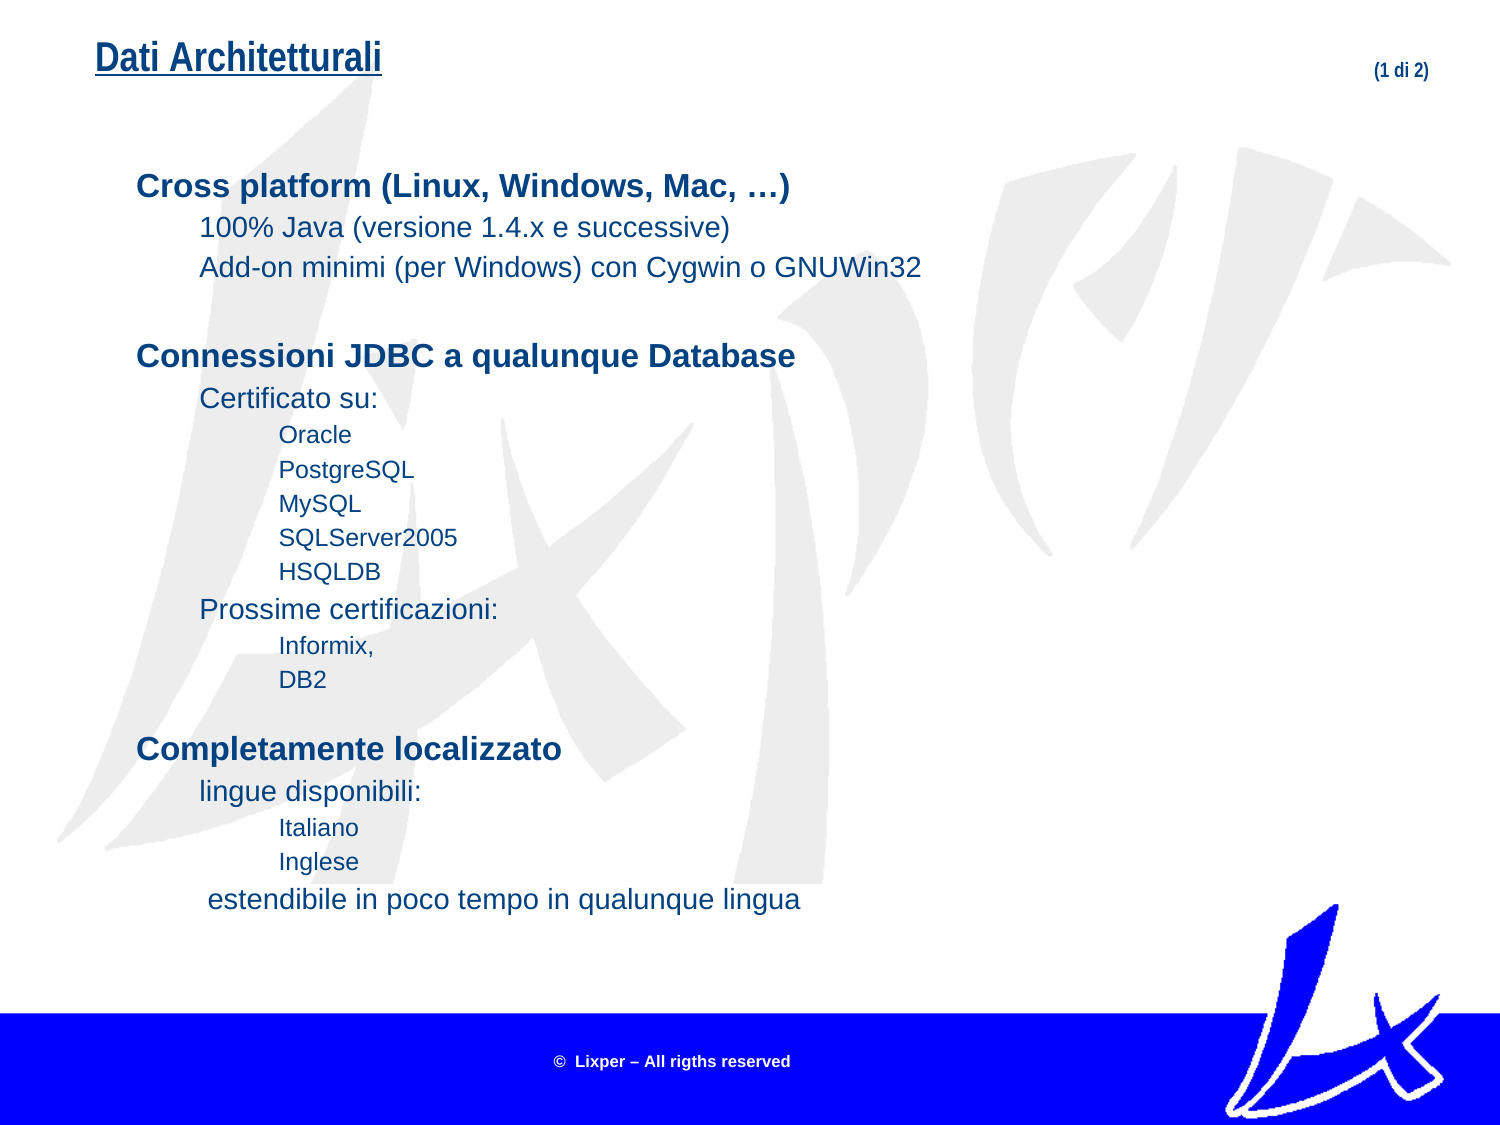

# Dati Architetturali
(1 di 2)
Cross platform (Linux, Windows, Mac, …)
100% Java (versione 1.4.x e successive)
Add-on minimi (per Windows) con Cygwin o GNUWin32
Connessioni JDBC a qualunque Database
Certificato su:
Oracle
PostgreSQL
MySQL
SQLServer2005
HSQLDB
Prossime certificazioni:
Informix,
DB2
Completamente localizzato
lingue disponibili:
Italiano
Inglese
 estendibile in poco tempo in qualunque lingua